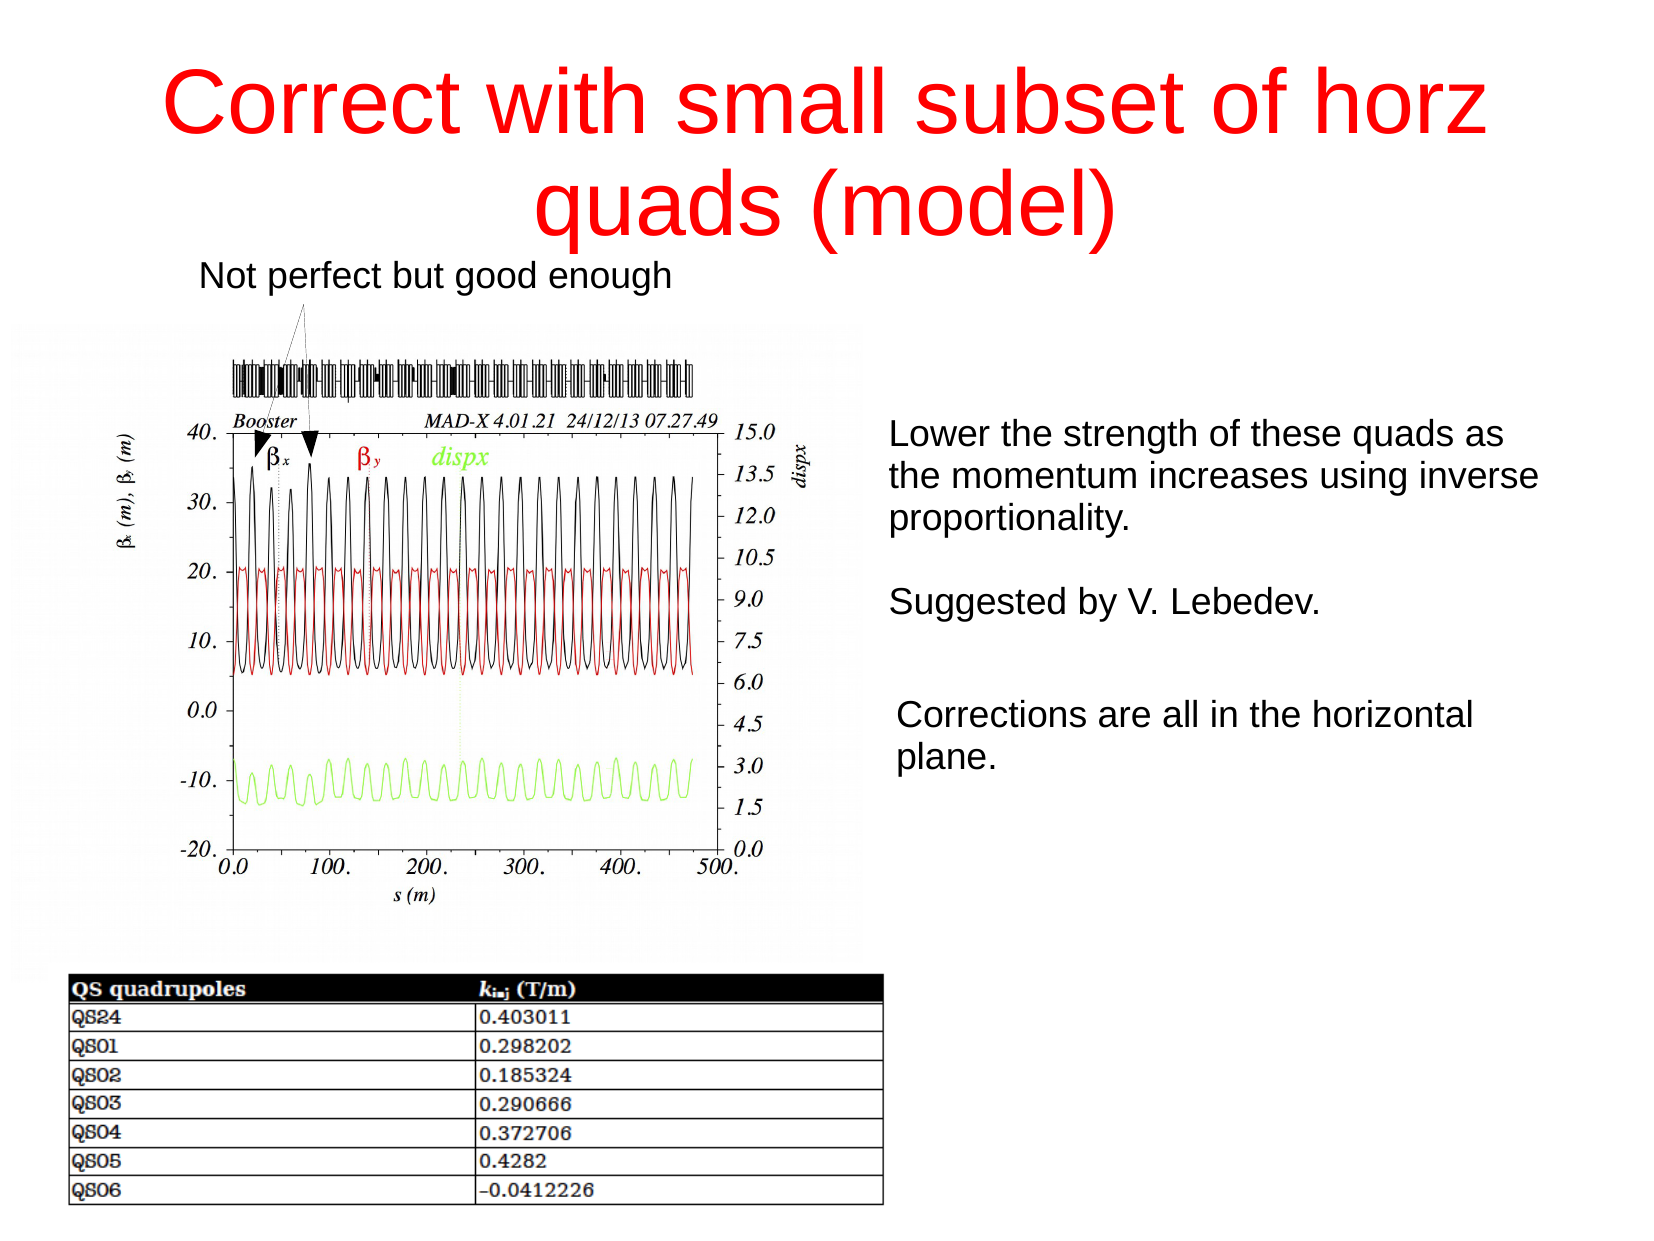

# Correct with small subset of horz quads (model)
Not perfect but good enough
Lower the strength of these quads as the momentum increases using inverse proportionality.
Suggested by V. Lebedev.
Corrections are all in the horizontal plane.